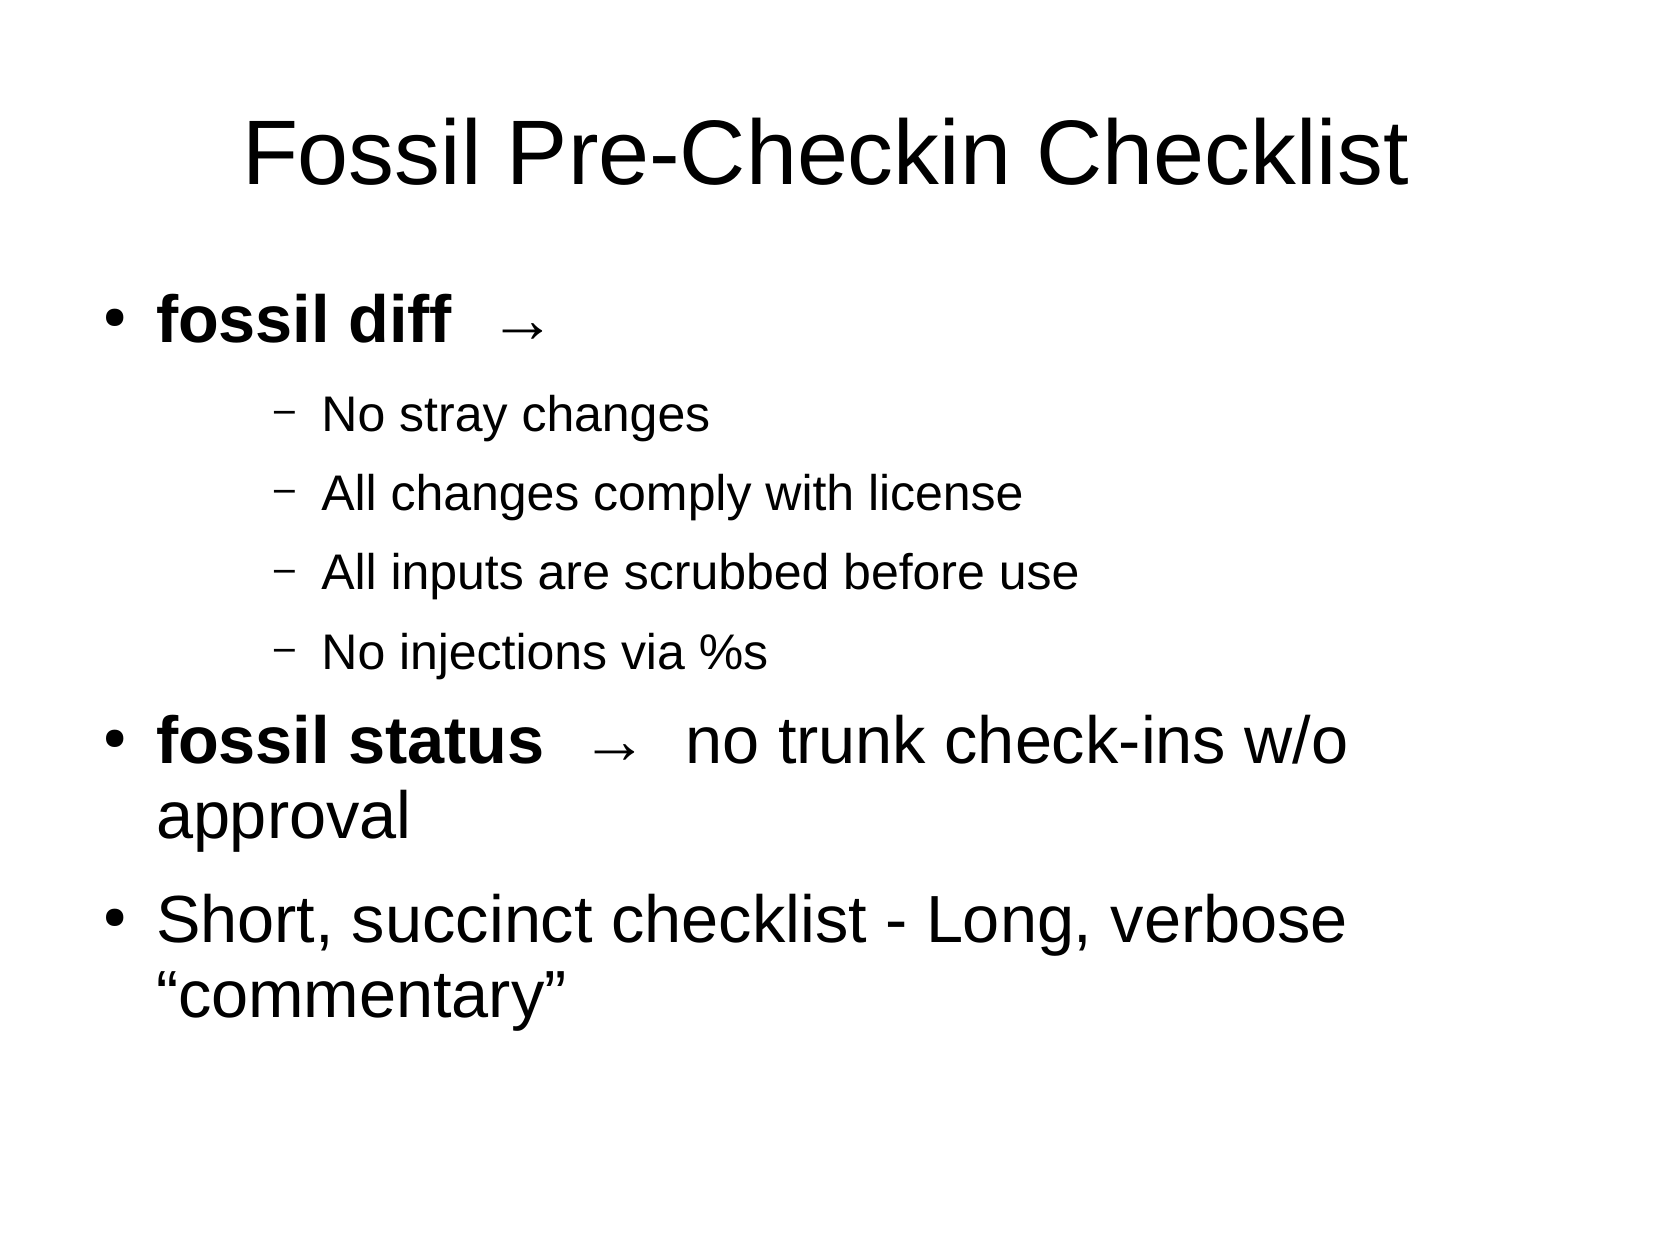

# Fossil Pre-Checkin Checklist
fossil diff →
No stray changes
All changes comply with license
All inputs are scrubbed before use
No injections via %s
fossil status → no trunk check-ins w/o approval
Short, succinct checklist - Long, verbose “commentary”